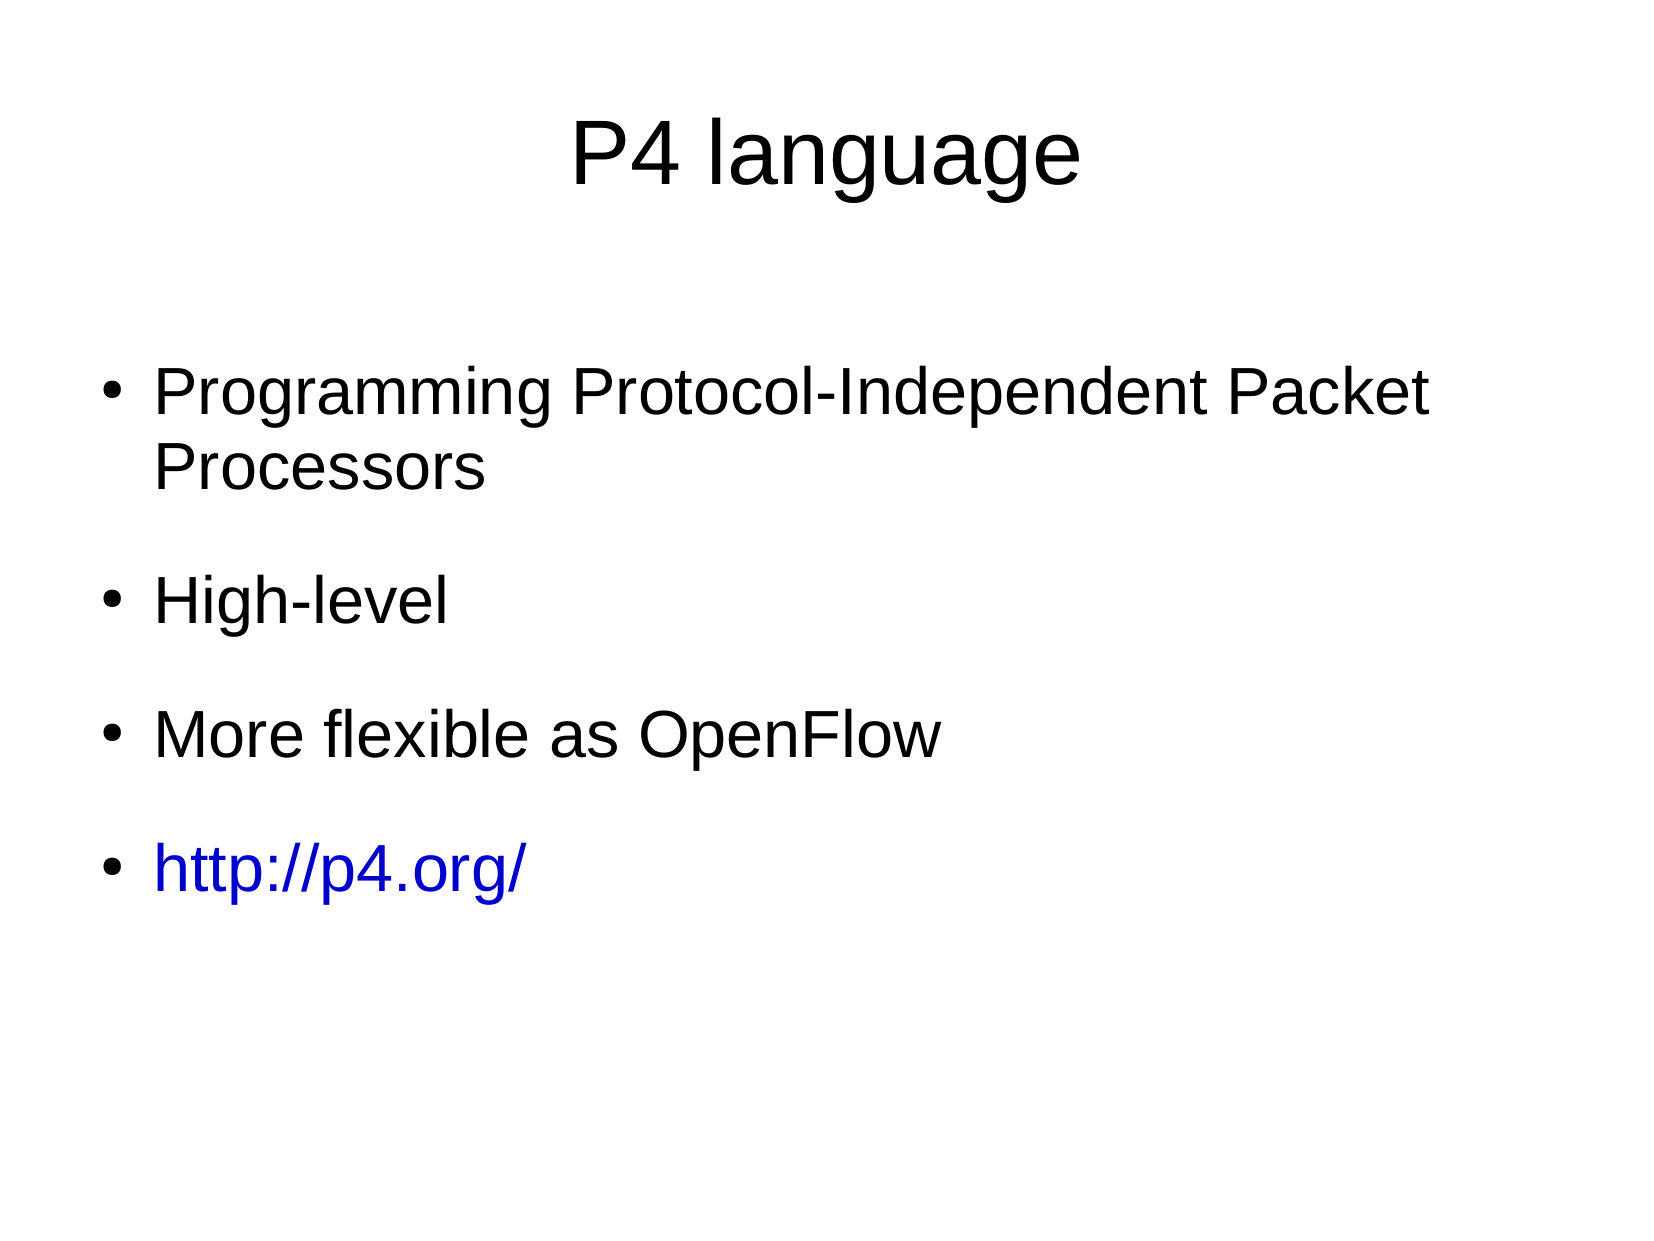

# P4 language
Programming Protocol-Independent Packet Processors
High-level
More flexible as OpenFlow
http://p4.org/